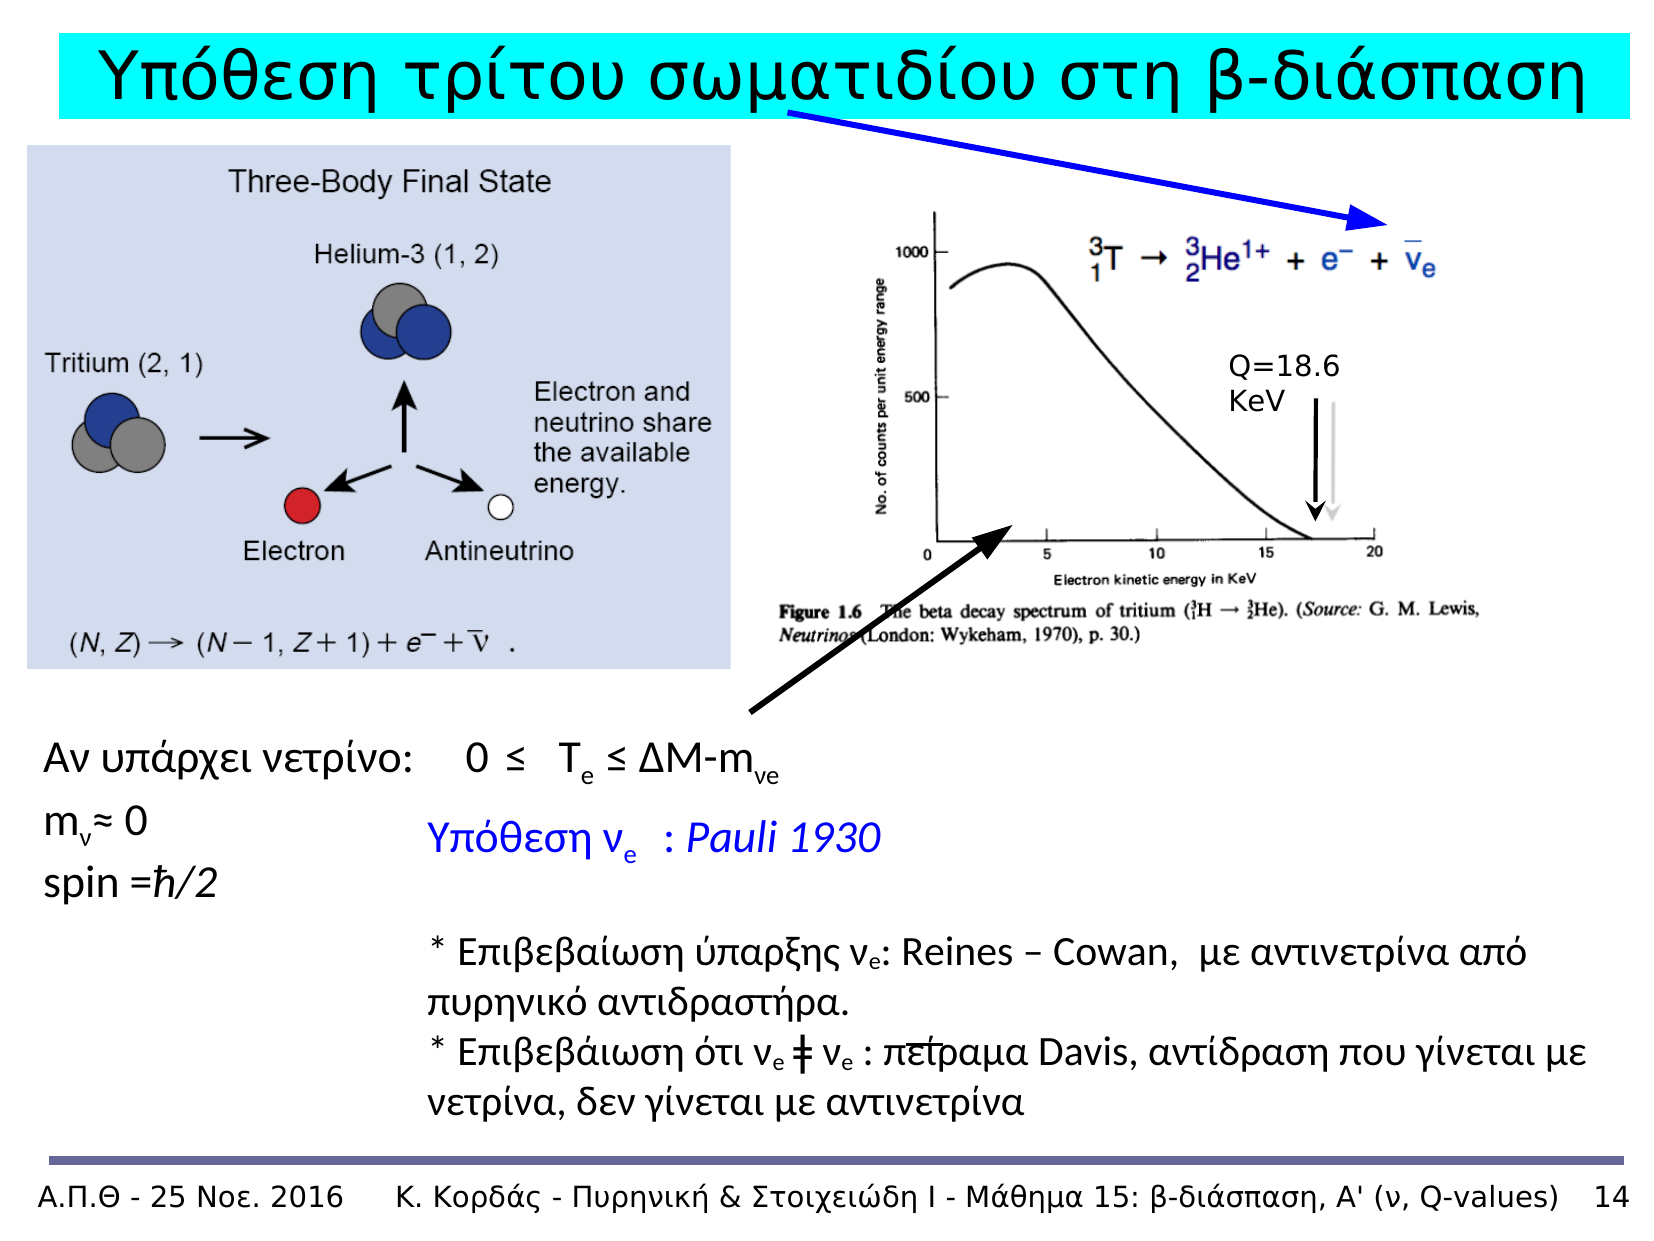

# Υπόθεση τρίτου σωματιδίου στη β-διάσπαση
Q=18.6 KeV
Αν υπάρχει νετρίνο: 0 ≤ Te ≤ ΔΜ-mνe
mν≈ 0
spin =ħ/2
Υπόθεση νe : Pauli 1930
* Επιβεβαίωση ύπαρξης νe: Reines – Cowan, με αντινετρίνα από πυρηνικό αντιδραστήρα.
* Επιβεβάιωση ότι νe ǂ νe : πείραμα Davis, αντίδραση που γίνεται με νετρίνα, δεν γίνεται με αντινετρίνα
Α.Π.Θ - 25 Νοε. 2016
Κ. Κορδάς - Πυρηνική & Στοιχειώδη Ι - Μάθημα 15: β-διάσπαση, A' (ν, Q-values)
14